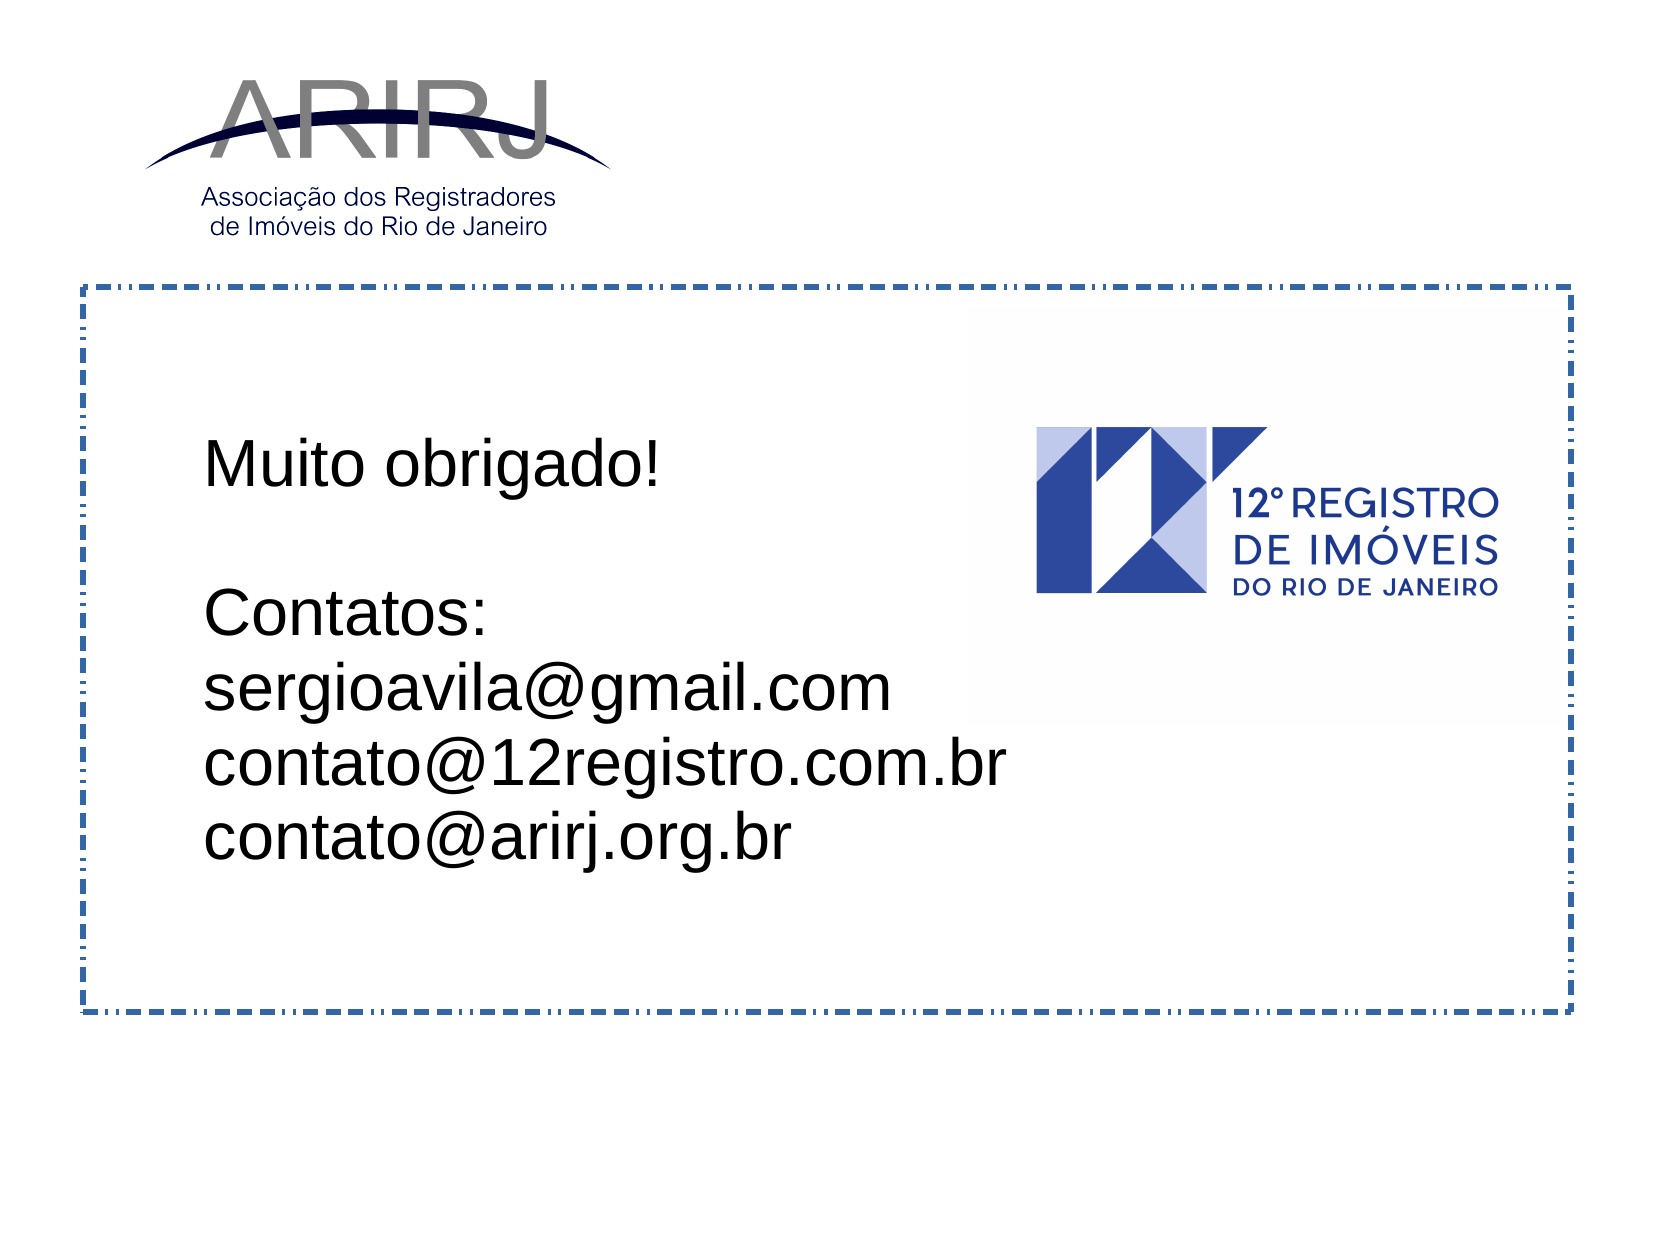

# Muito obrigado!
Contatos:
sergioavila@gmail.com
contato@12registro.com.br
contato@arirj.org.br